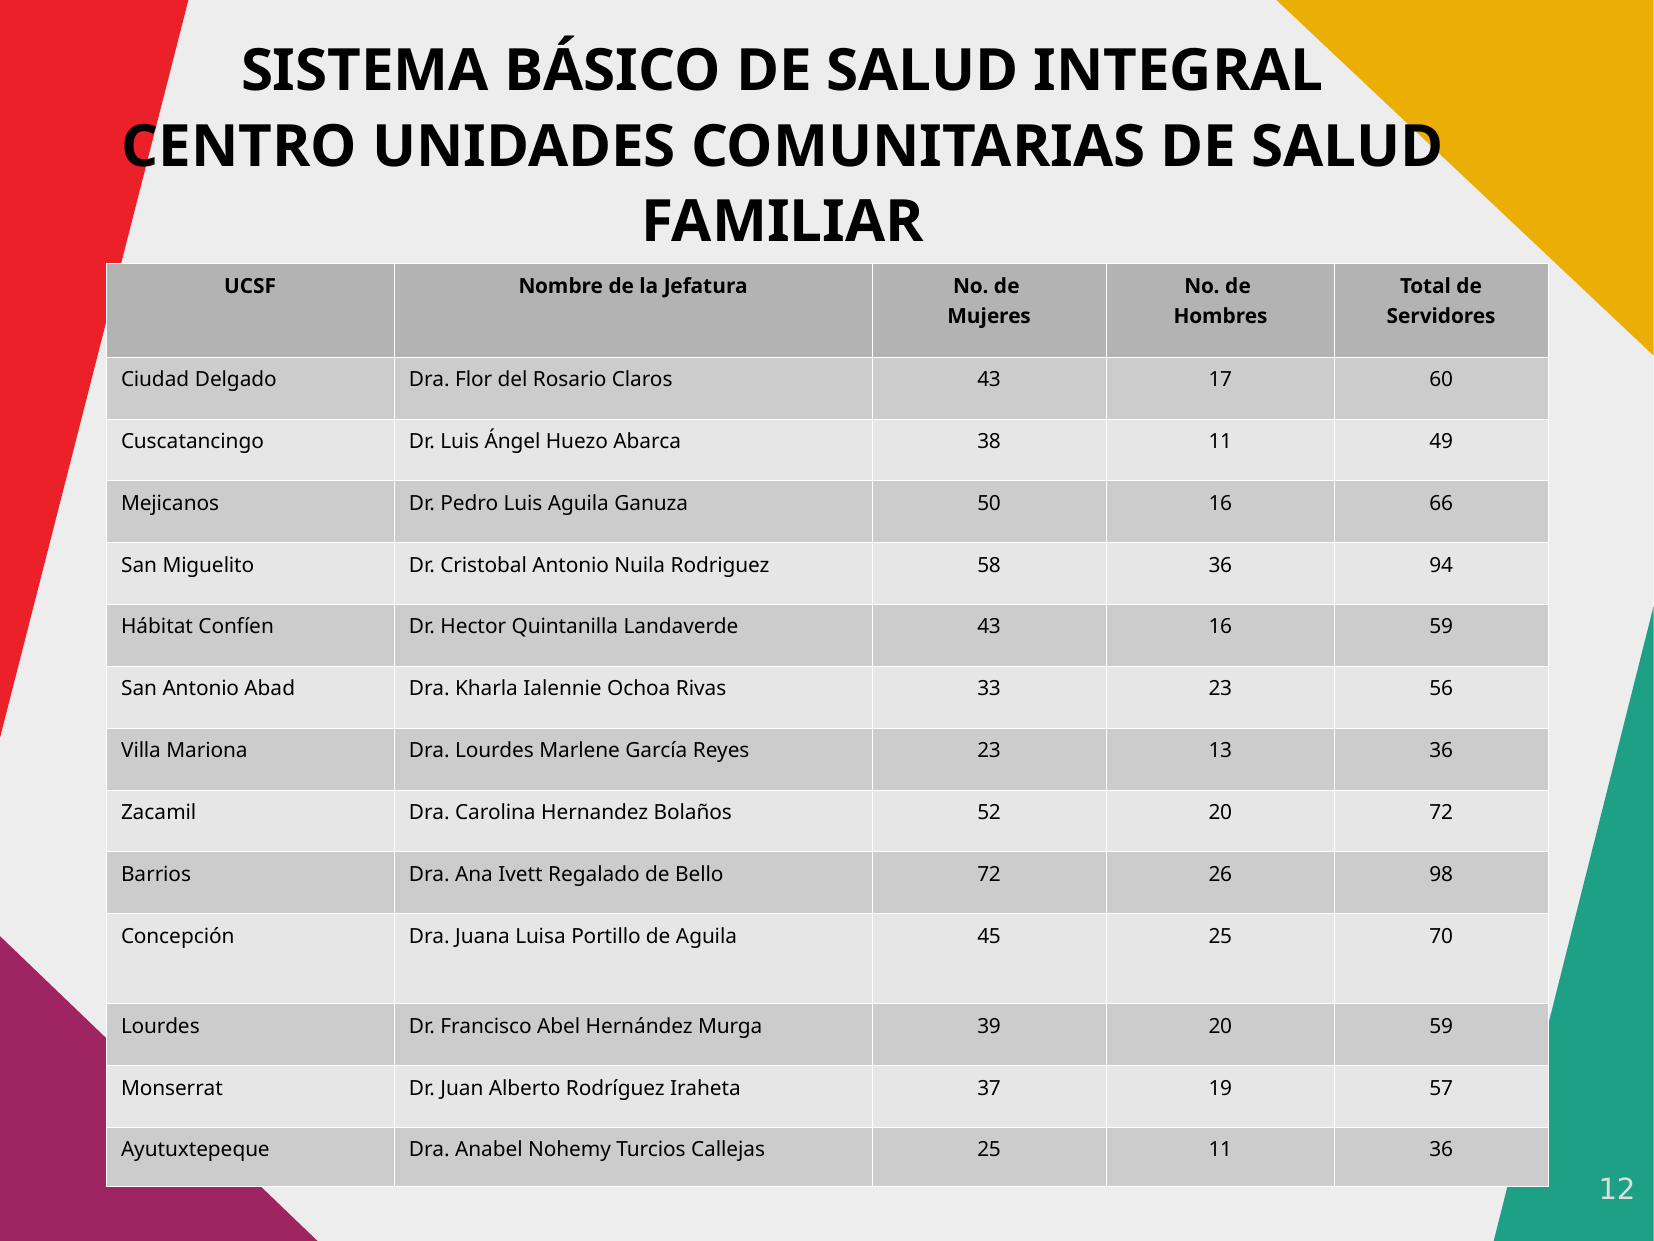

# SISTEMA BÁSICO DE SALUD INTEGRAL CENTRO UNIDADES COMUNITARIAS DE SALUD FAMILIAR
| UCSF | Nombre de la Jefatura | No. de Mujeres | No. de Hombres | Total de Servidores |
| --- | --- | --- | --- | --- |
| Ciudad Delgado | Dra. Flor del Rosario Claros | 43 | 17 | 60 |
| Cuscatancingo | Dr. Luis Ángel Huezo Abarca | 38 | 11 | 49 |
| Mejicanos | Dr. Pedro Luis Aguila Ganuza | 50 | 16 | 66 |
| San Miguelito | Dr. Cristobal Antonio Nuila Rodriguez | 58 | 36 | 94 |
| Hábitat Confíen | Dr. Hector Quintanilla Landaverde | 43 | 16 | 59 |
| San Antonio Abad | Dra. Kharla Ialennie Ochoa Rivas | 33 | 23 | 56 |
| Villa Mariona | Dra. Lourdes Marlene García Reyes | 23 | 13 | 36 |
| Zacamil | Dra. Carolina Hernandez Bolaños | 52 | 20 | 72 |
| Barrios | Dra. Ana Ivett Regalado de Bello | 72 | 26 | 98 |
| Concepción | Dra. Juana Luisa Portillo de Aguila | 45 | 25 | 70 |
| Lourdes | Dr. Francisco Abel Hernández Murga | 39 | 20 | 59 |
| Monserrat | Dr. Juan Alberto Rodríguez Iraheta | 37 | 19 | 57 |
| Ayutuxtepeque | Dra. Anabel Nohemy Turcios Callejas | 25 | 11 | 36 |
12